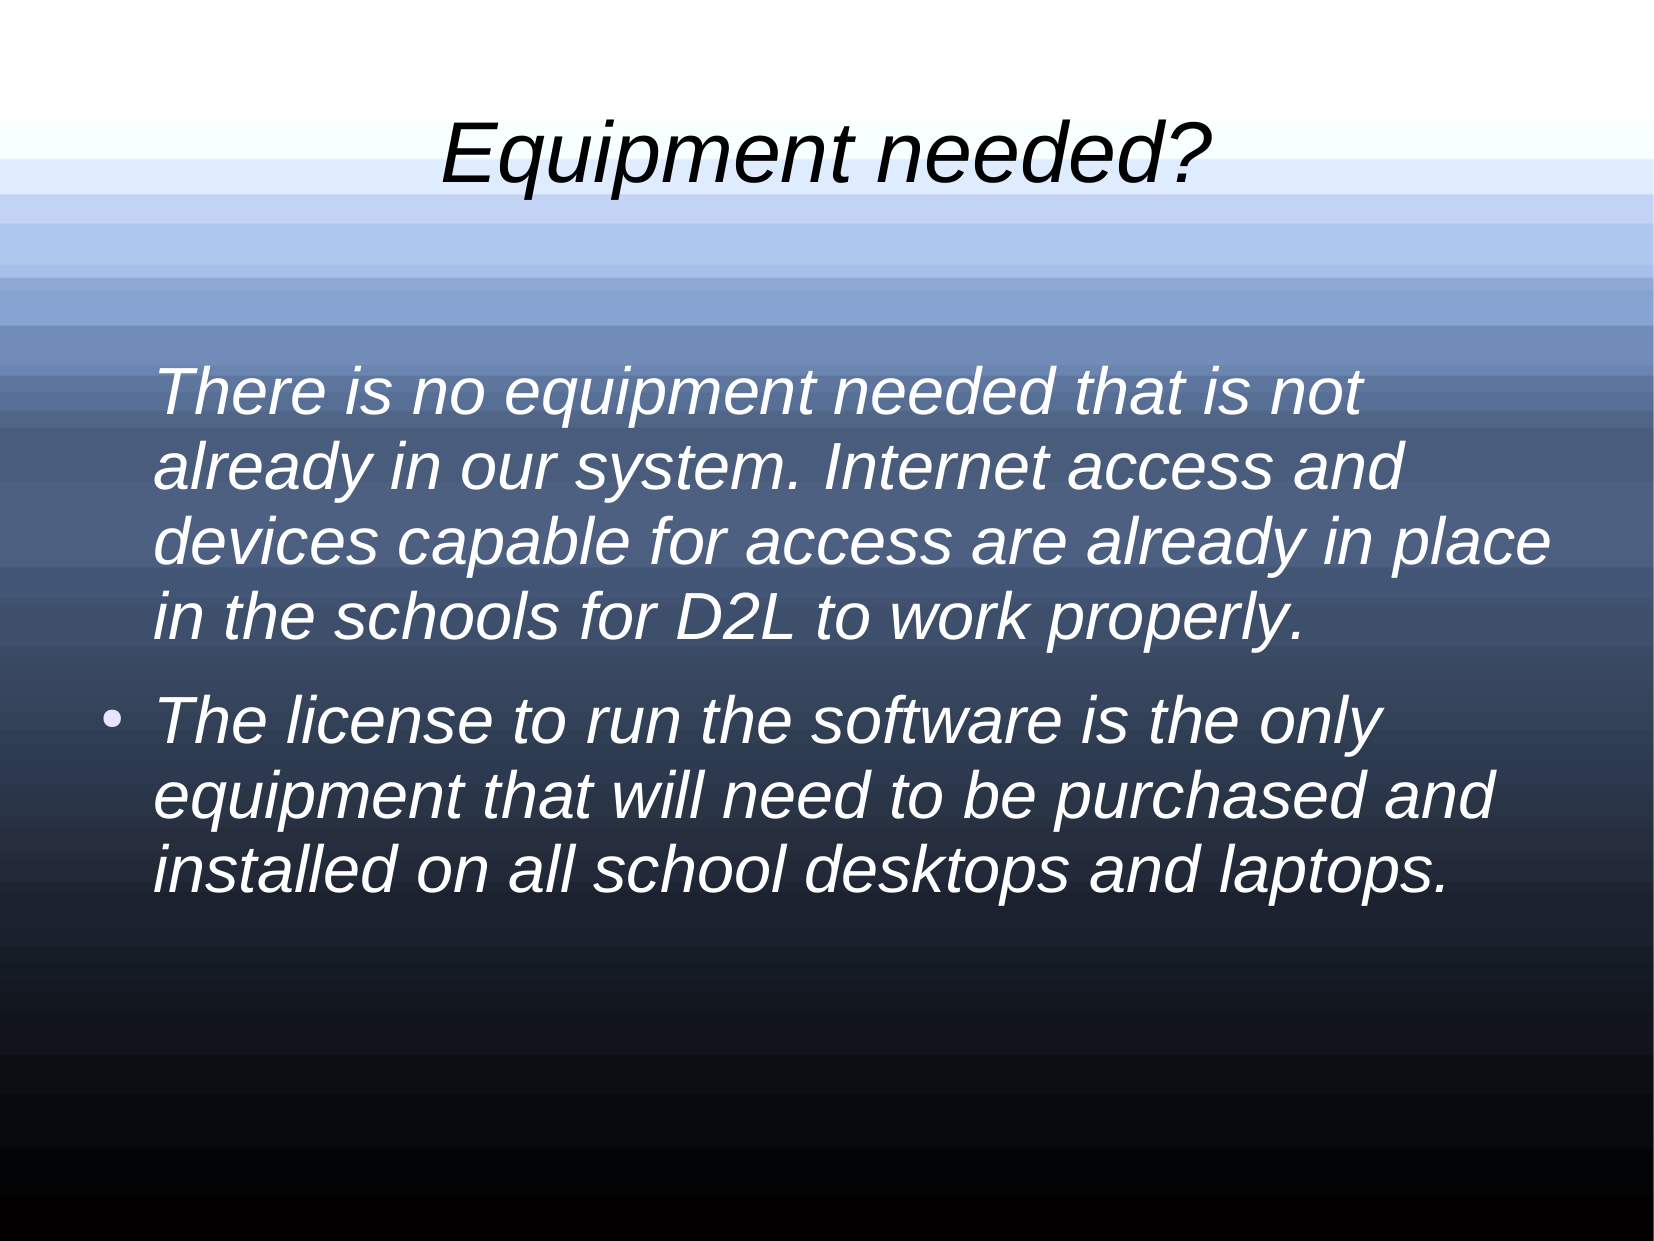

# Equipment needed?
There is no equipment needed that is not already in our system. Internet access and devices capable for access are already in place in the schools for D2L to work properly.
The license to run the software is the only equipment that will need to be purchased and installed on all school desktops and laptops.